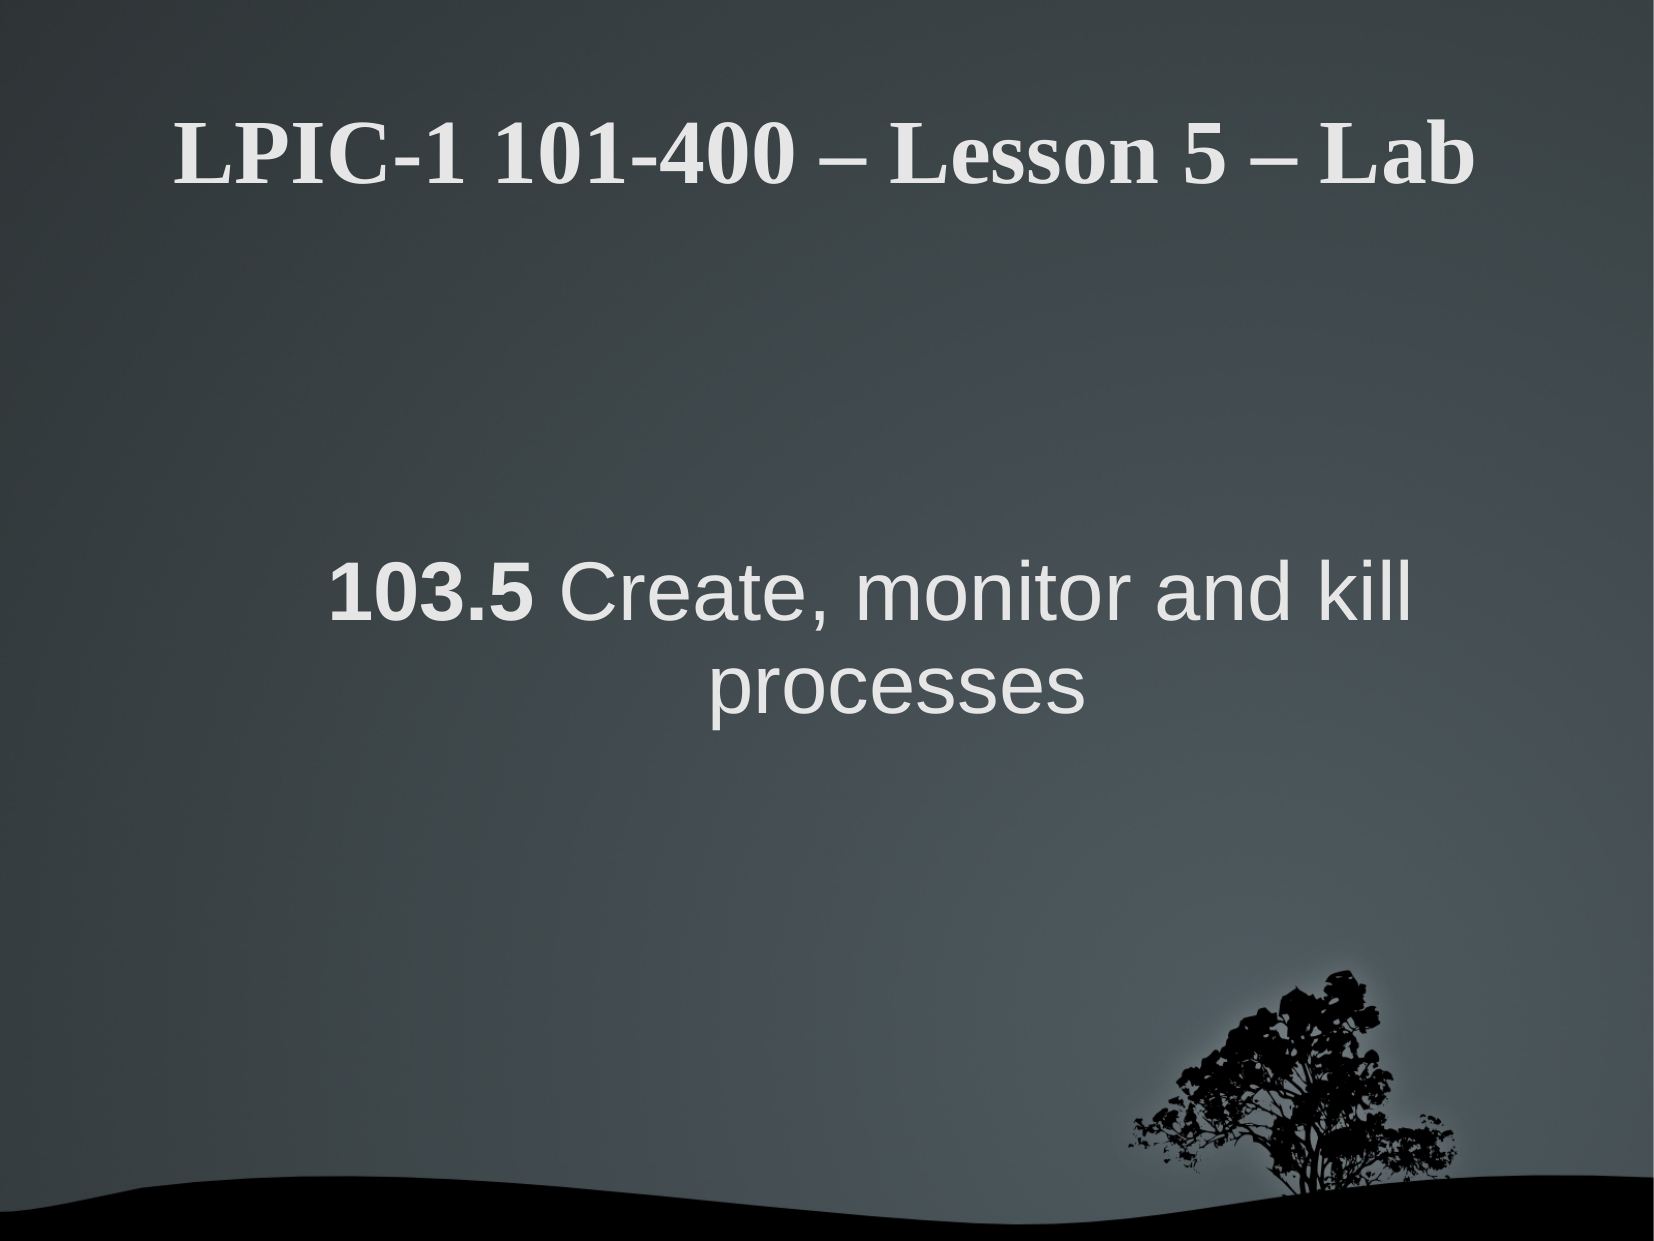

# LPIC-1 101-400 – Lesson 5 – Lab
103.5 Create, monitor and kill processes